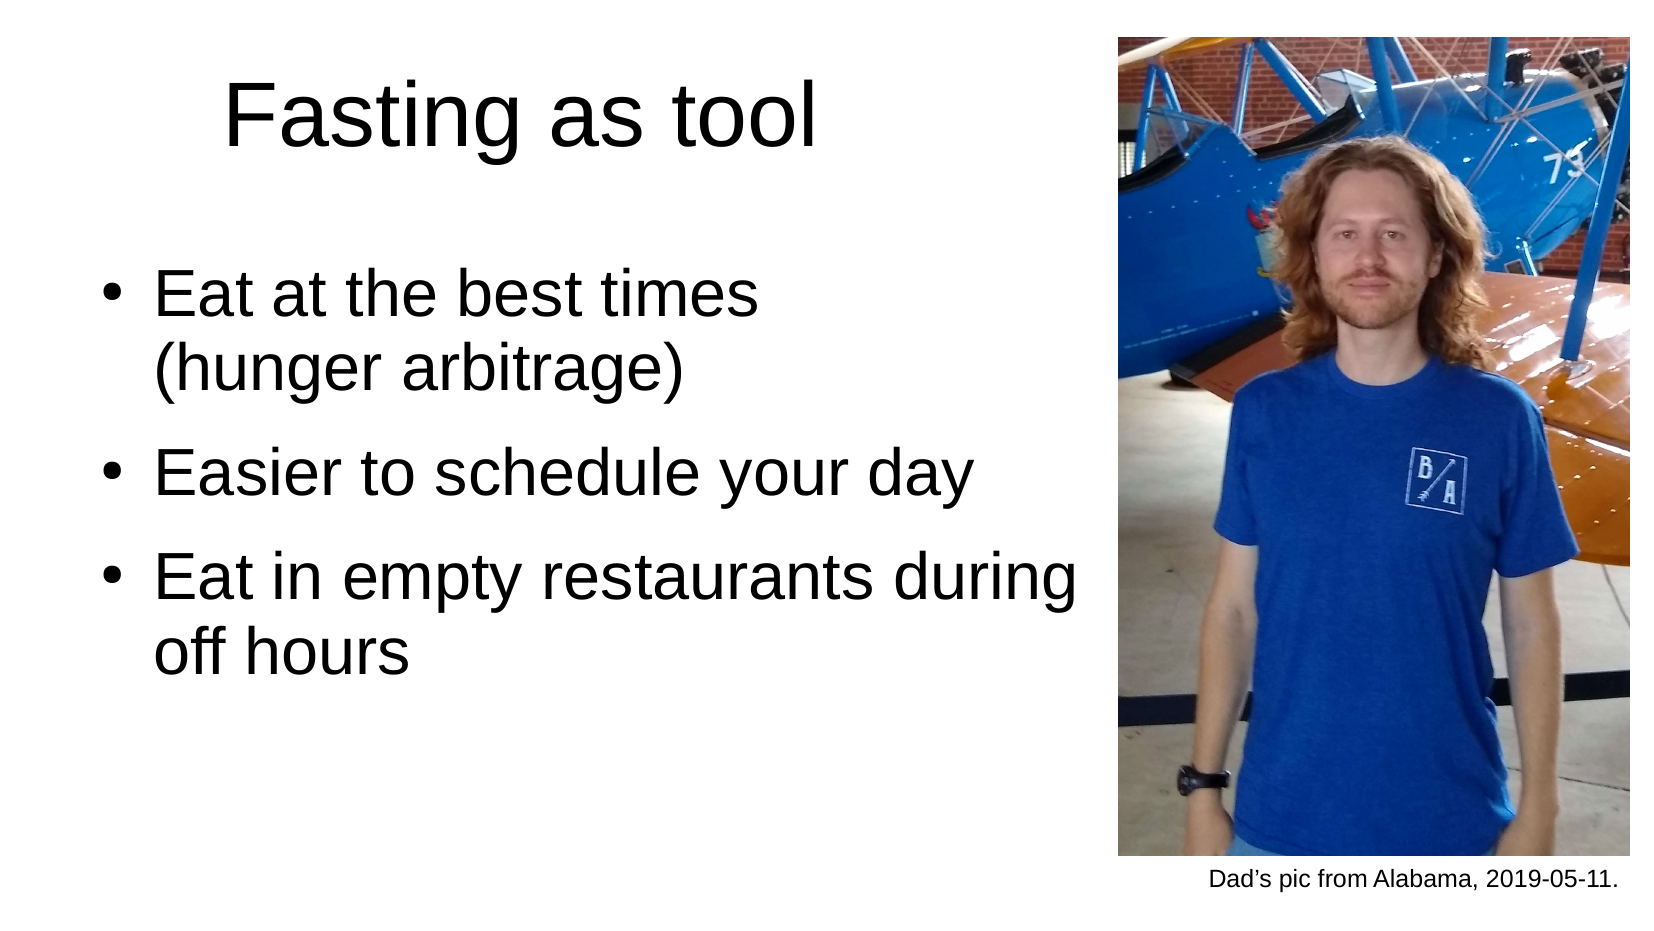

# Fasting as tool
Eat at the best times
(hunger arbitrage)
Easier to schedule your day
Eat in empty restaurants during off hours
Dad’s pic from Alabama, 2019-05-11.